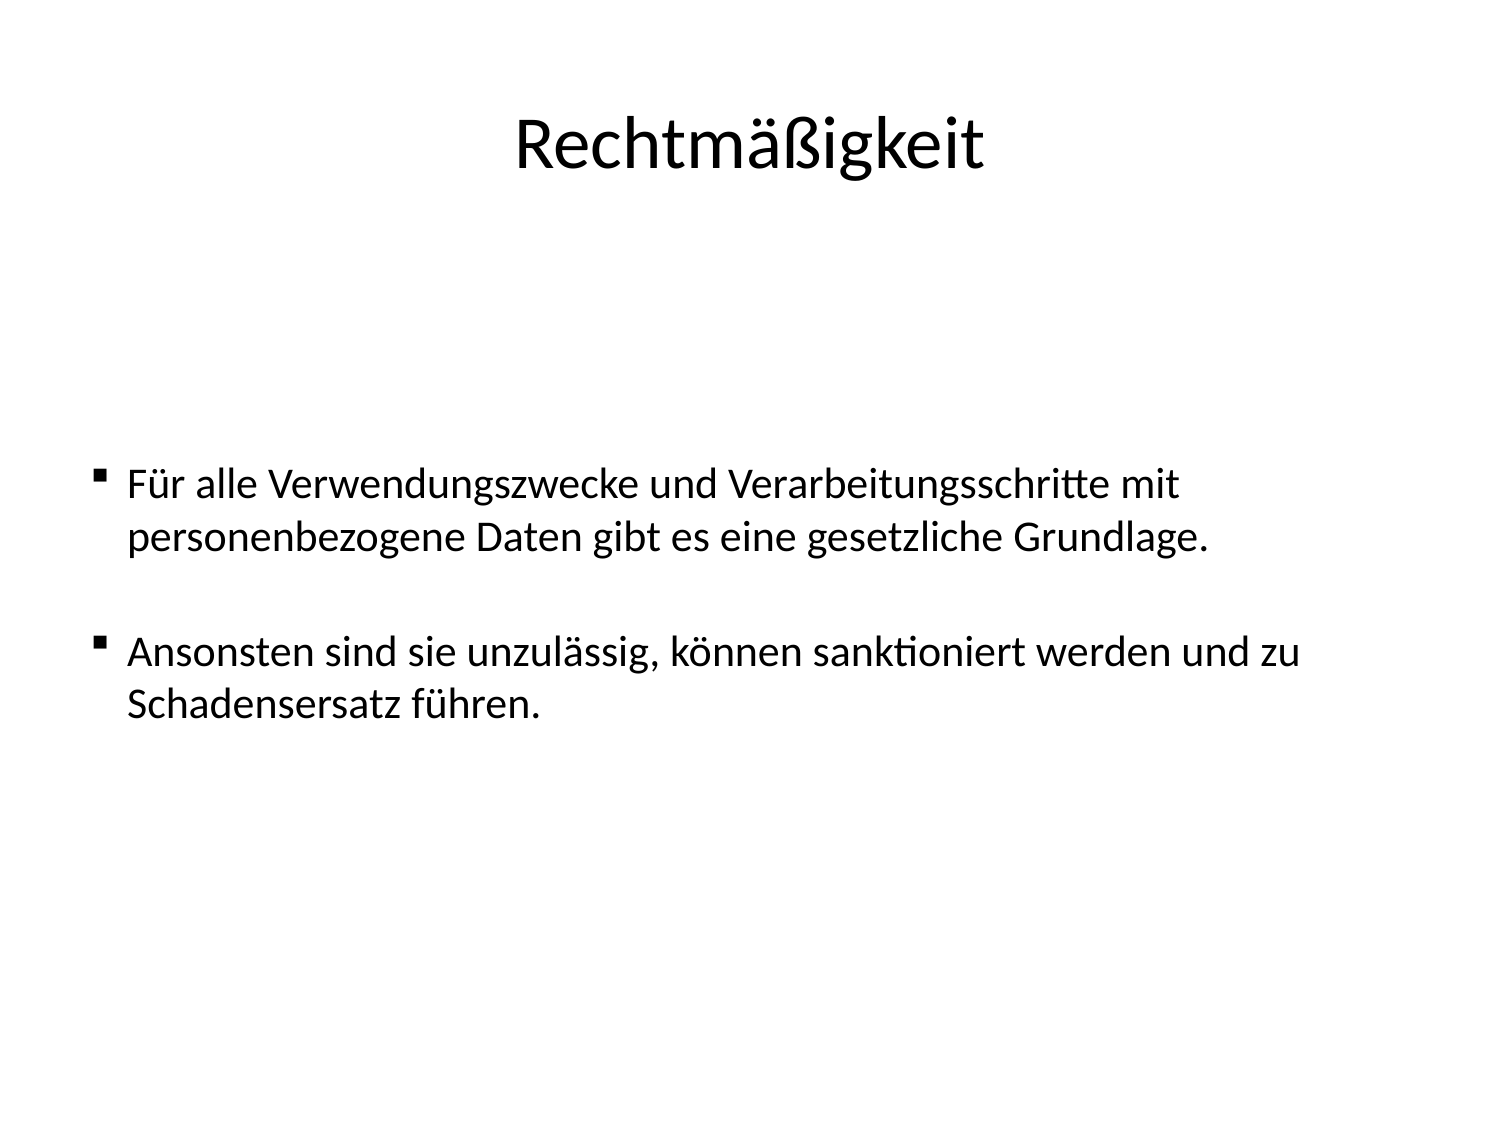

# Rechtmäßigkeit
Für alle Verwendungszwecke und Verarbeitungsschritte mit personenbezogene Daten gibt es eine gesetzliche Grundlage.
Ansonsten sind sie unzulässig, können sanktioniert werden und zu Schadensersatz führen.